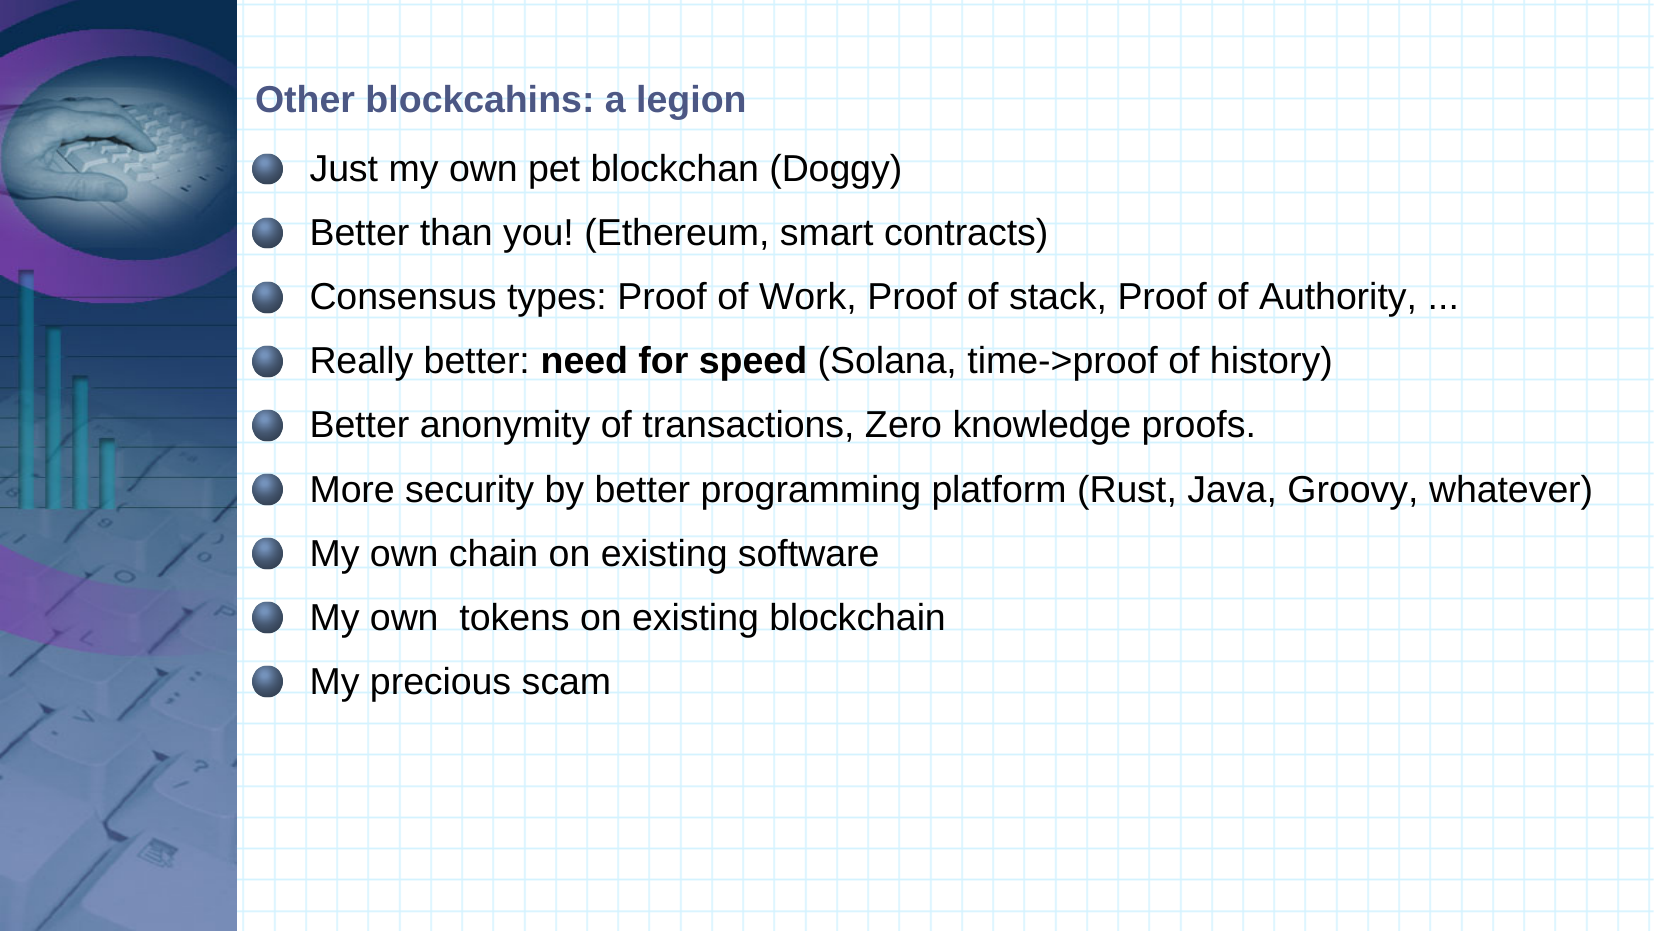

# Other blockcahins: a legion
Just my own pet blockchan (Doggy)
Better than you! (Ethereum, smart contracts)
Consensus types: Proof of Work, Proof of stack, Proof of Authority, ...
Really better: need for speed (Solana, time->proof of history)
Better anonymity of transactions, Zero knowledge proofs.
More security by better programming platform (Rust, Java, Groovy, whatever)
My own chain on existing software
My own tokens on existing blockchain
My precious scam